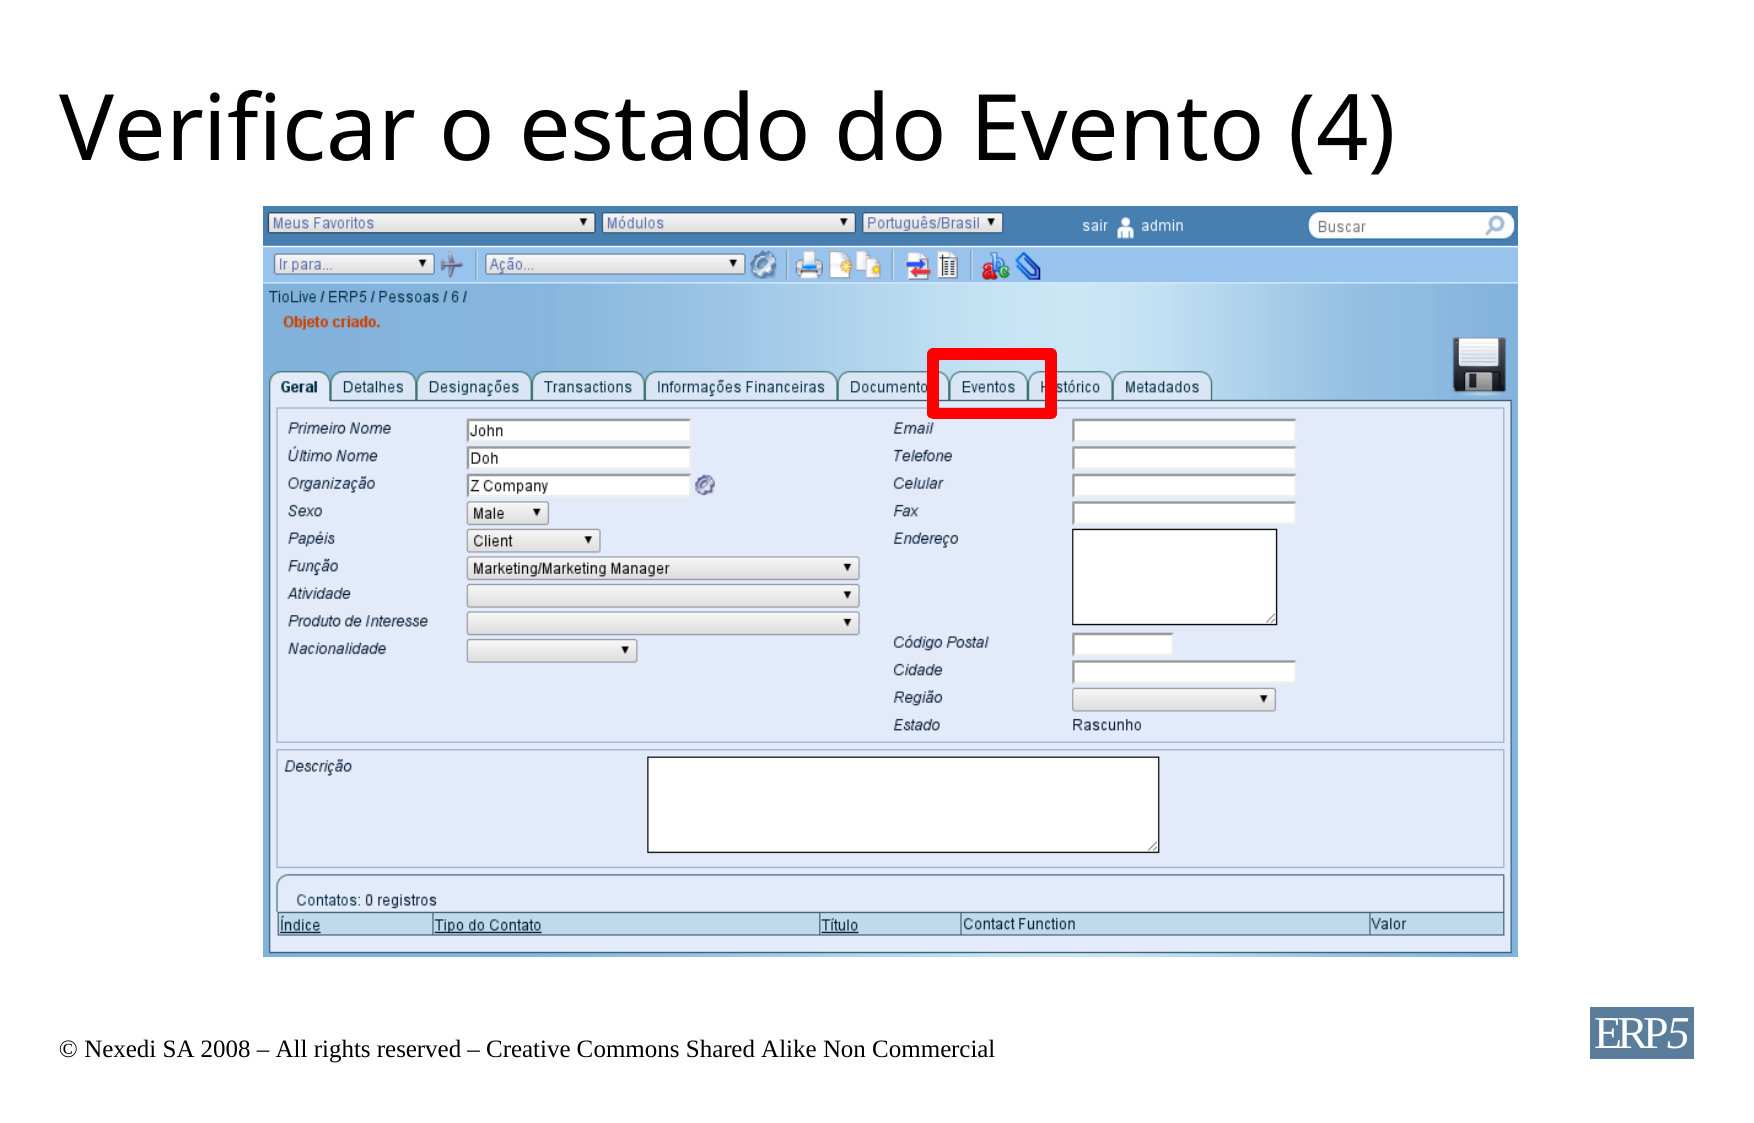

# Verificar o estado do Evento (4)